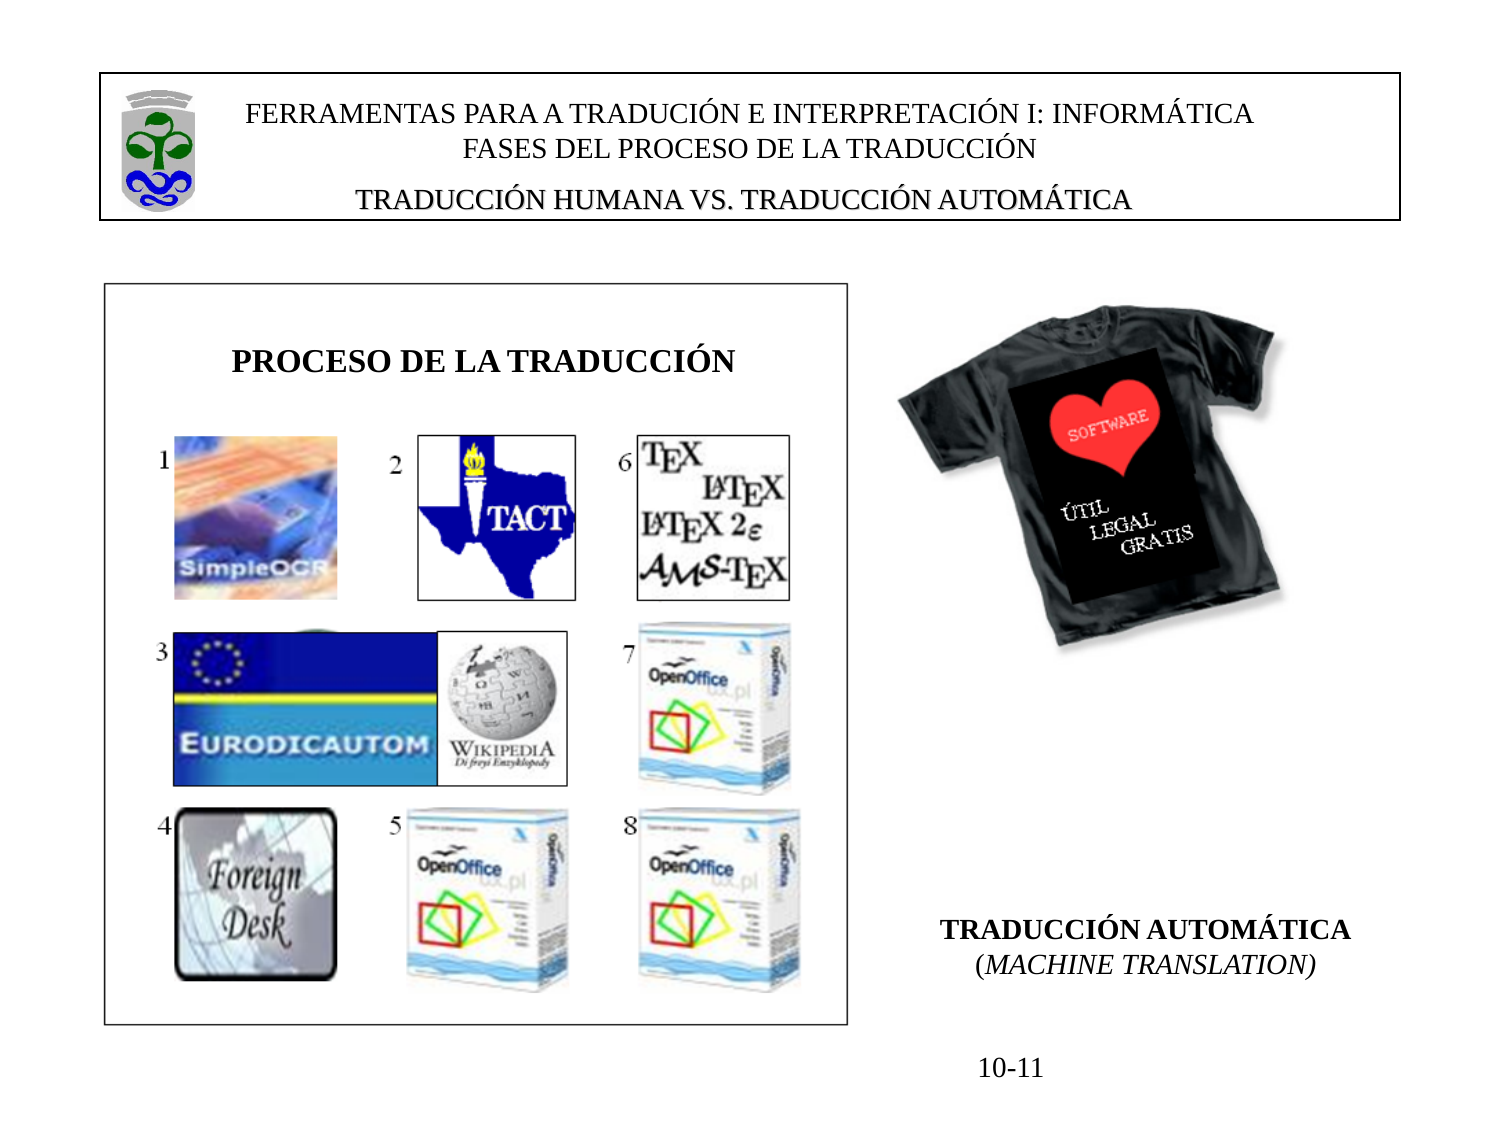

TRADUCCIÓN HUMANA VS. TRADUCCIÓN AUTOMÁTICA
PROCESO DE LA TRADUCCIÓN
TRADUCCIÓN AUTOMÁTICA
(MACHINE TRANSLATION)